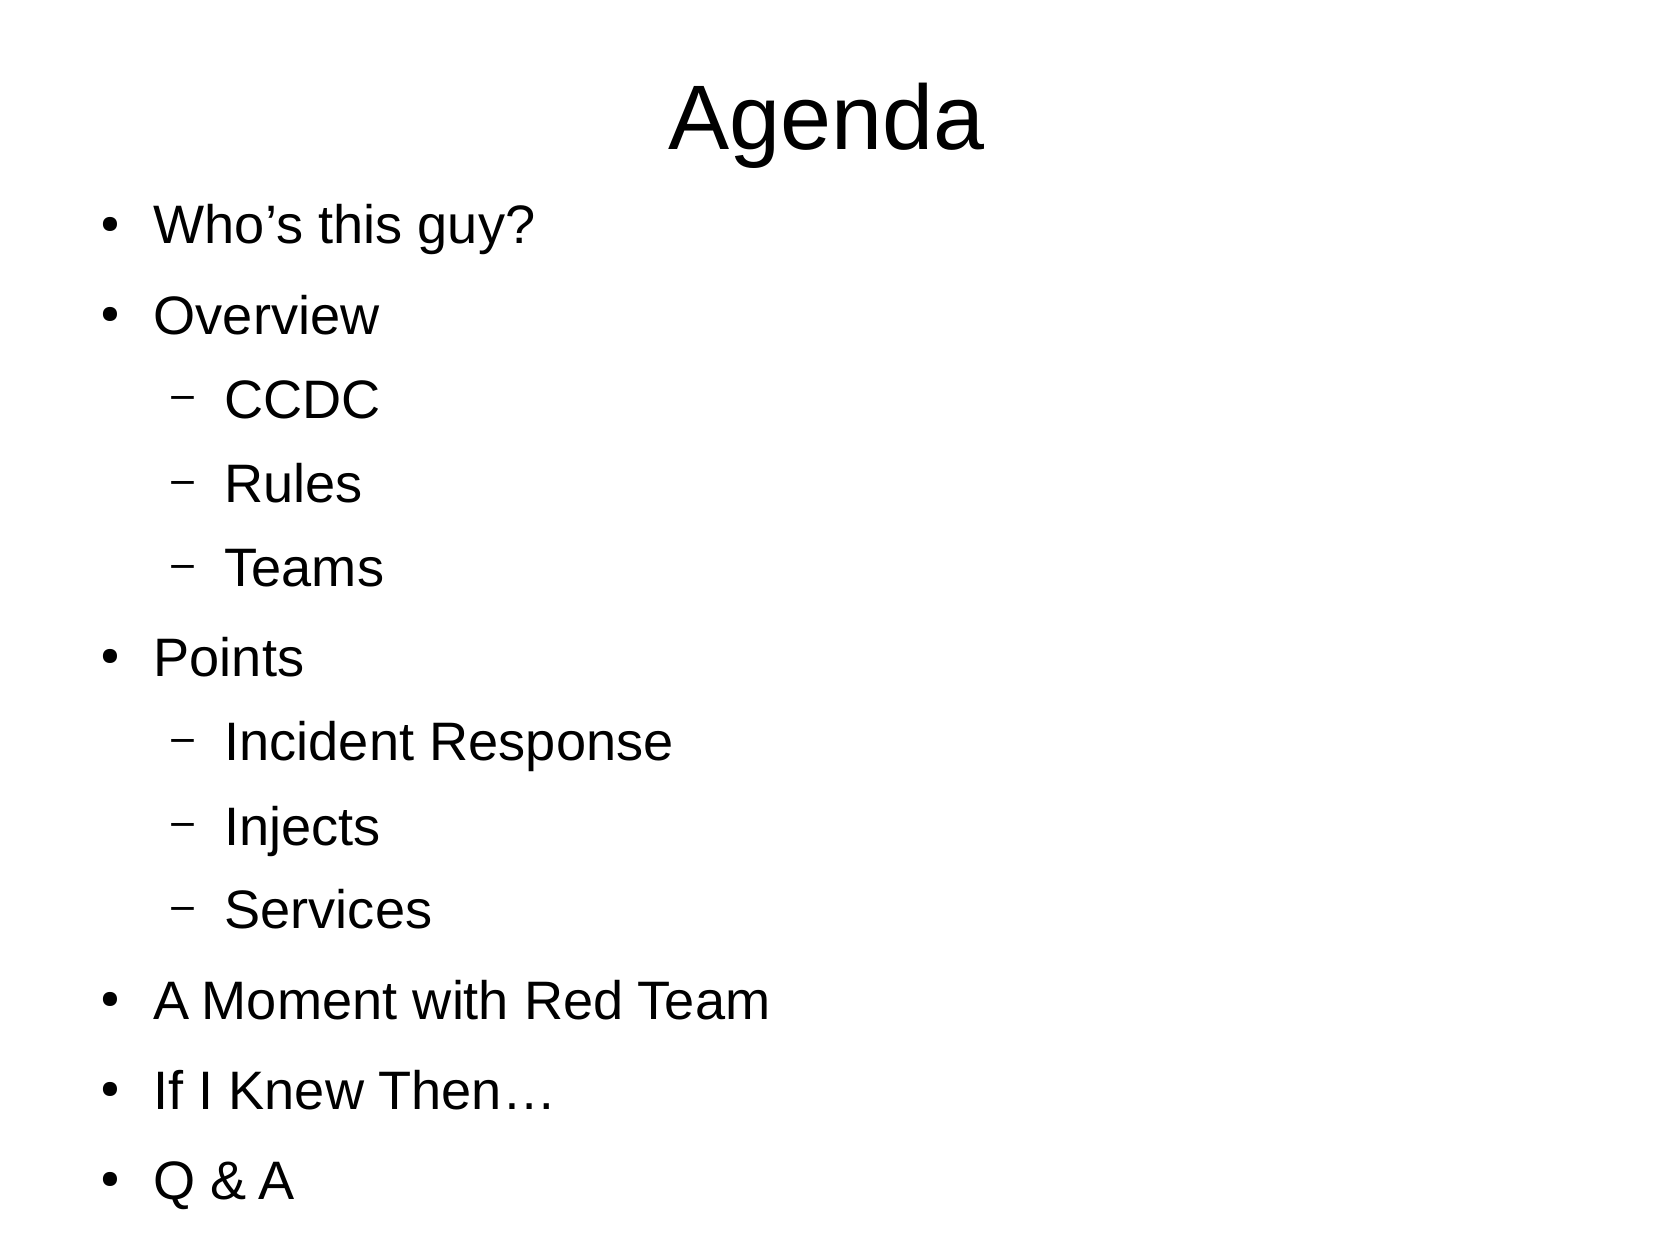

Agenda
# Who’s this guy?
Overview
CCDC
Rules
Teams
Points
Incident Response
Injects
Services
A Moment with Red Team
If I Knew Then…
Q & A